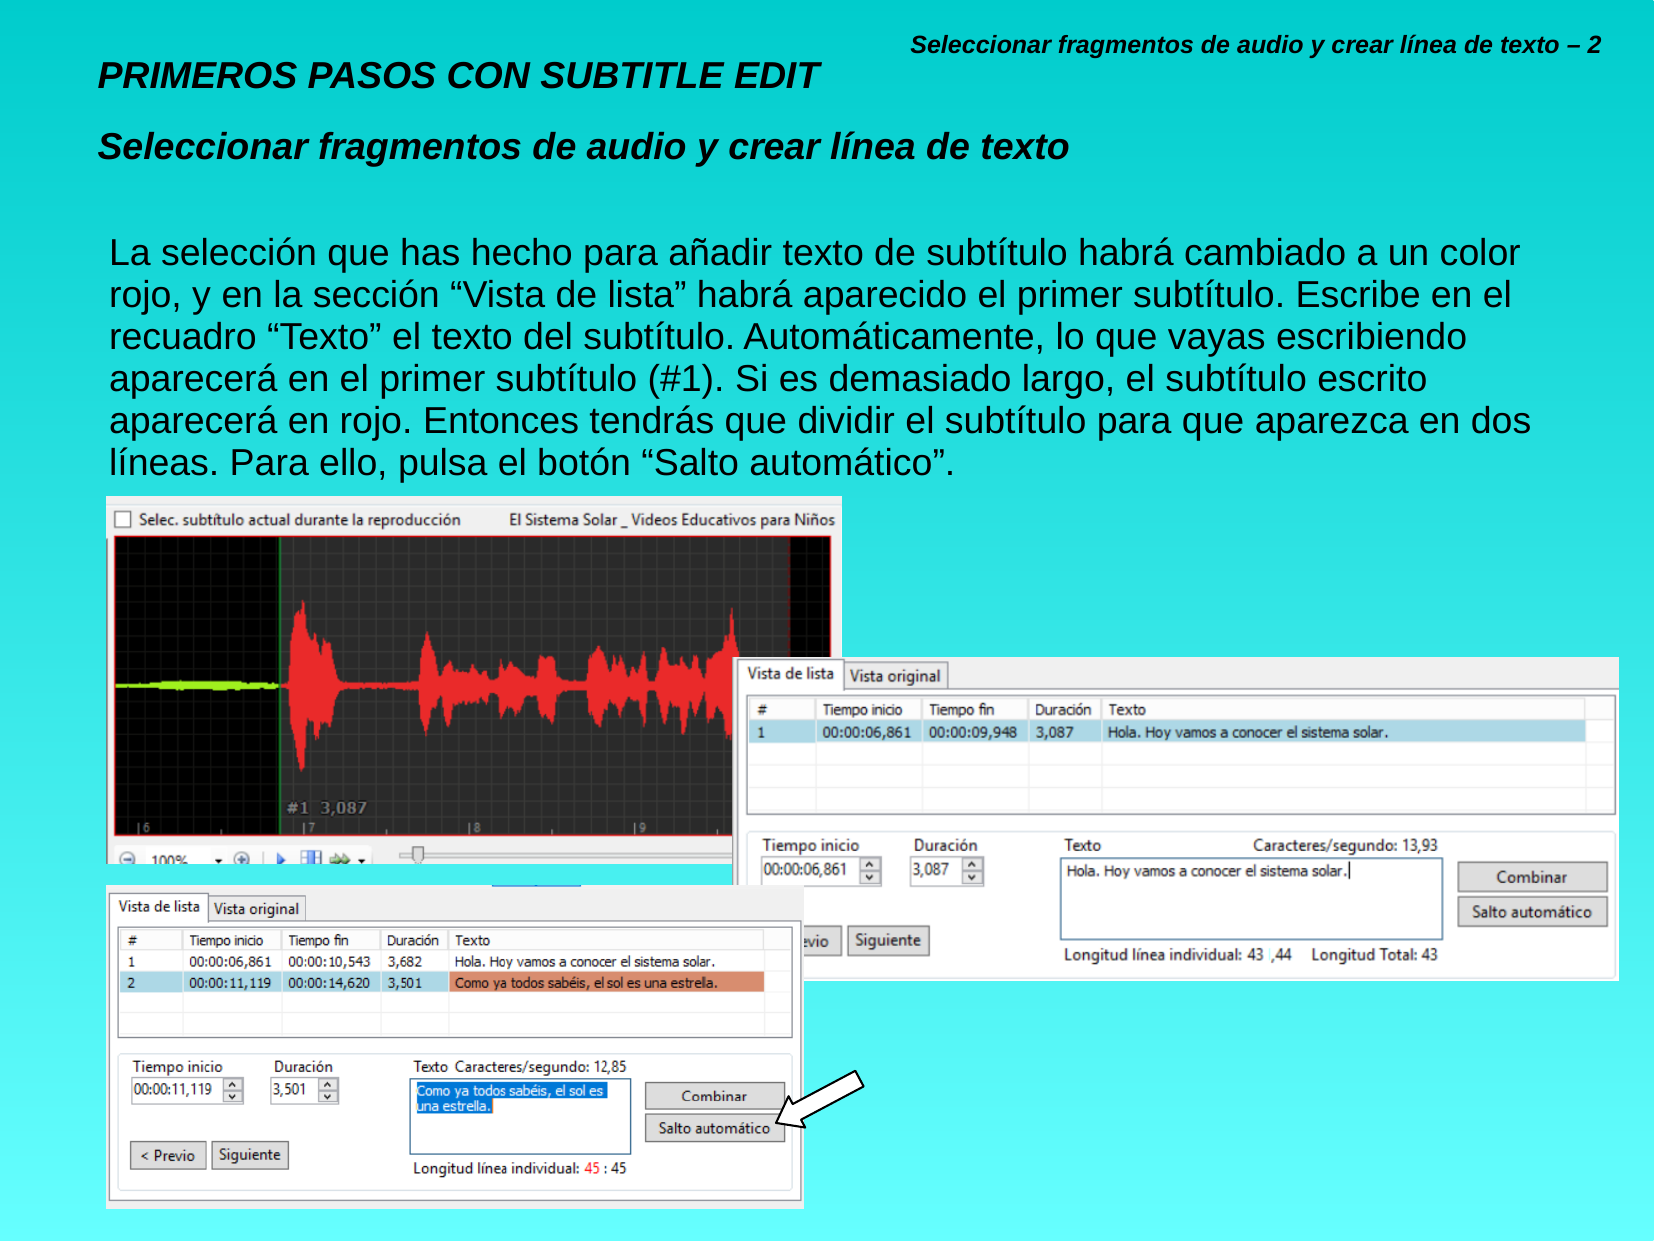

Seleccionar fragmentos de audio y crear línea de texto – 2
PRIMEROS PASOS CON SUBTITLE EDIT
Seleccionar fragmentos de audio y crear línea de texto
La selección que has hecho para añadir texto de subtítulo habrá cambiado a un color rojo, y en la sección “Vista de lista” habrá aparecido el primer subtítulo. Escribe en el recuadro “Texto” el texto del subtítulo. Automáticamente, lo que vayas escribiendo aparecerá en el primer subtítulo (#1). Si es demasiado largo, el subtítulo escrito aparecerá en rojo. Entonces tendrás que dividir el subtítulo para que aparezca en dos líneas. Para ello, pulsa el botón “Salto automático”.